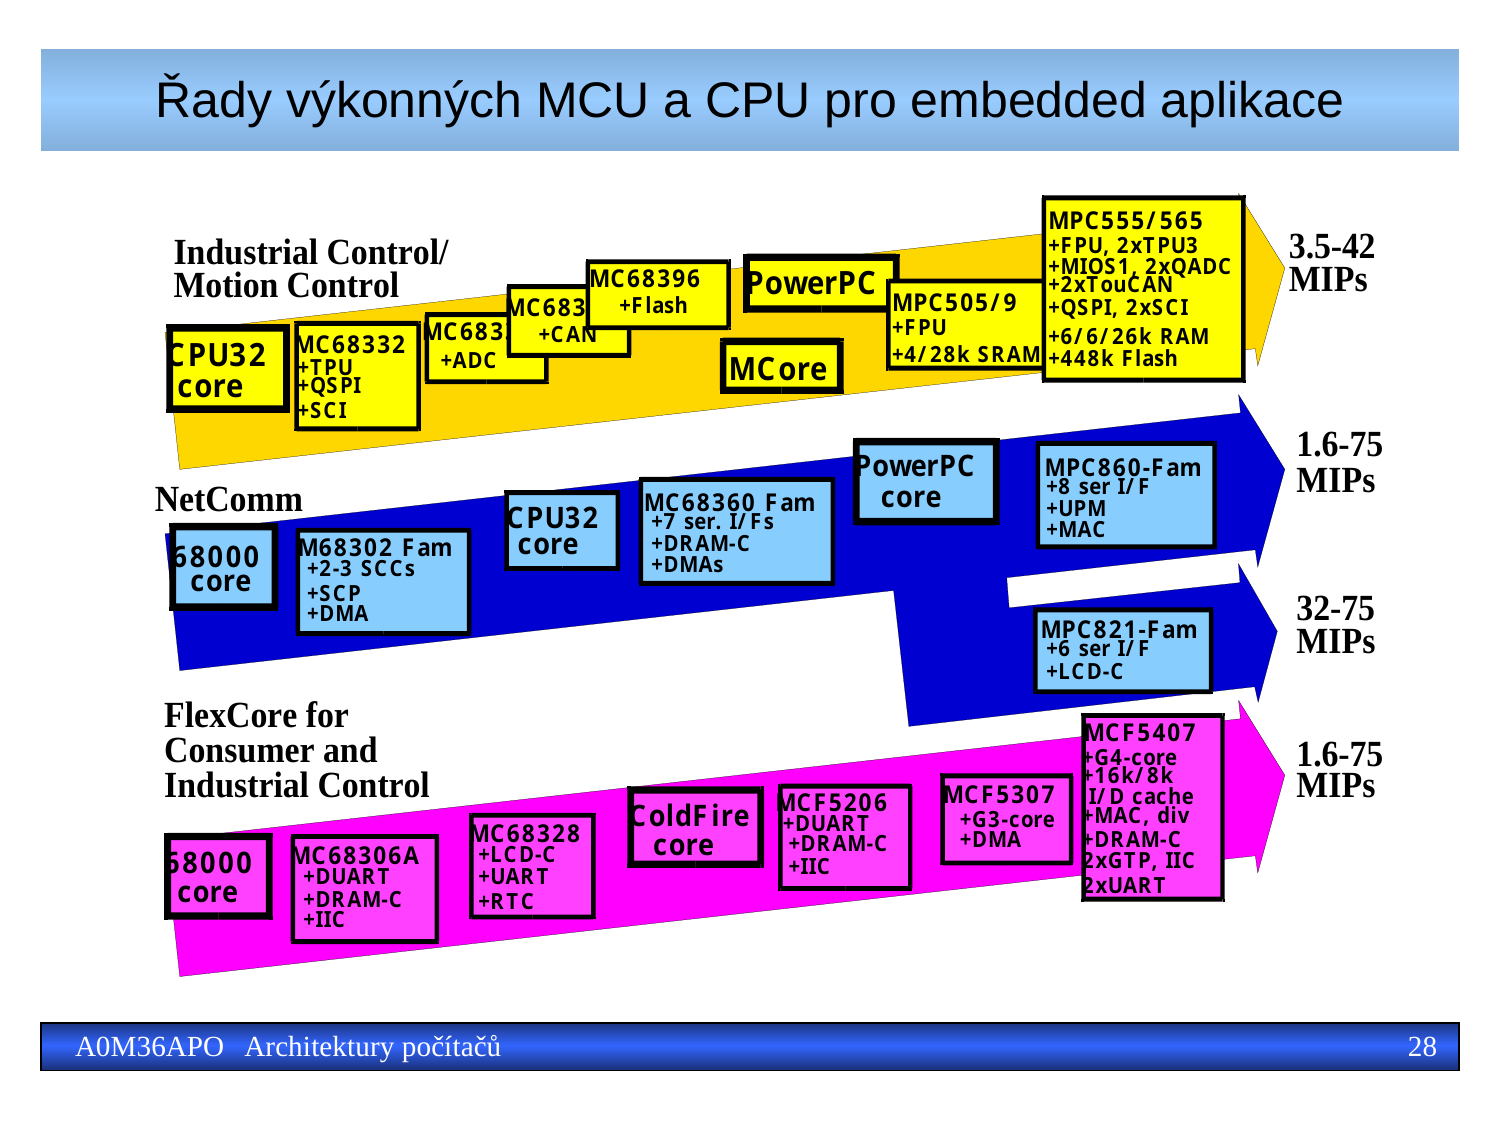

# Řady výkonných MCU a CPU pro embedded aplikace
A0M36APO Architektury počítačů
28